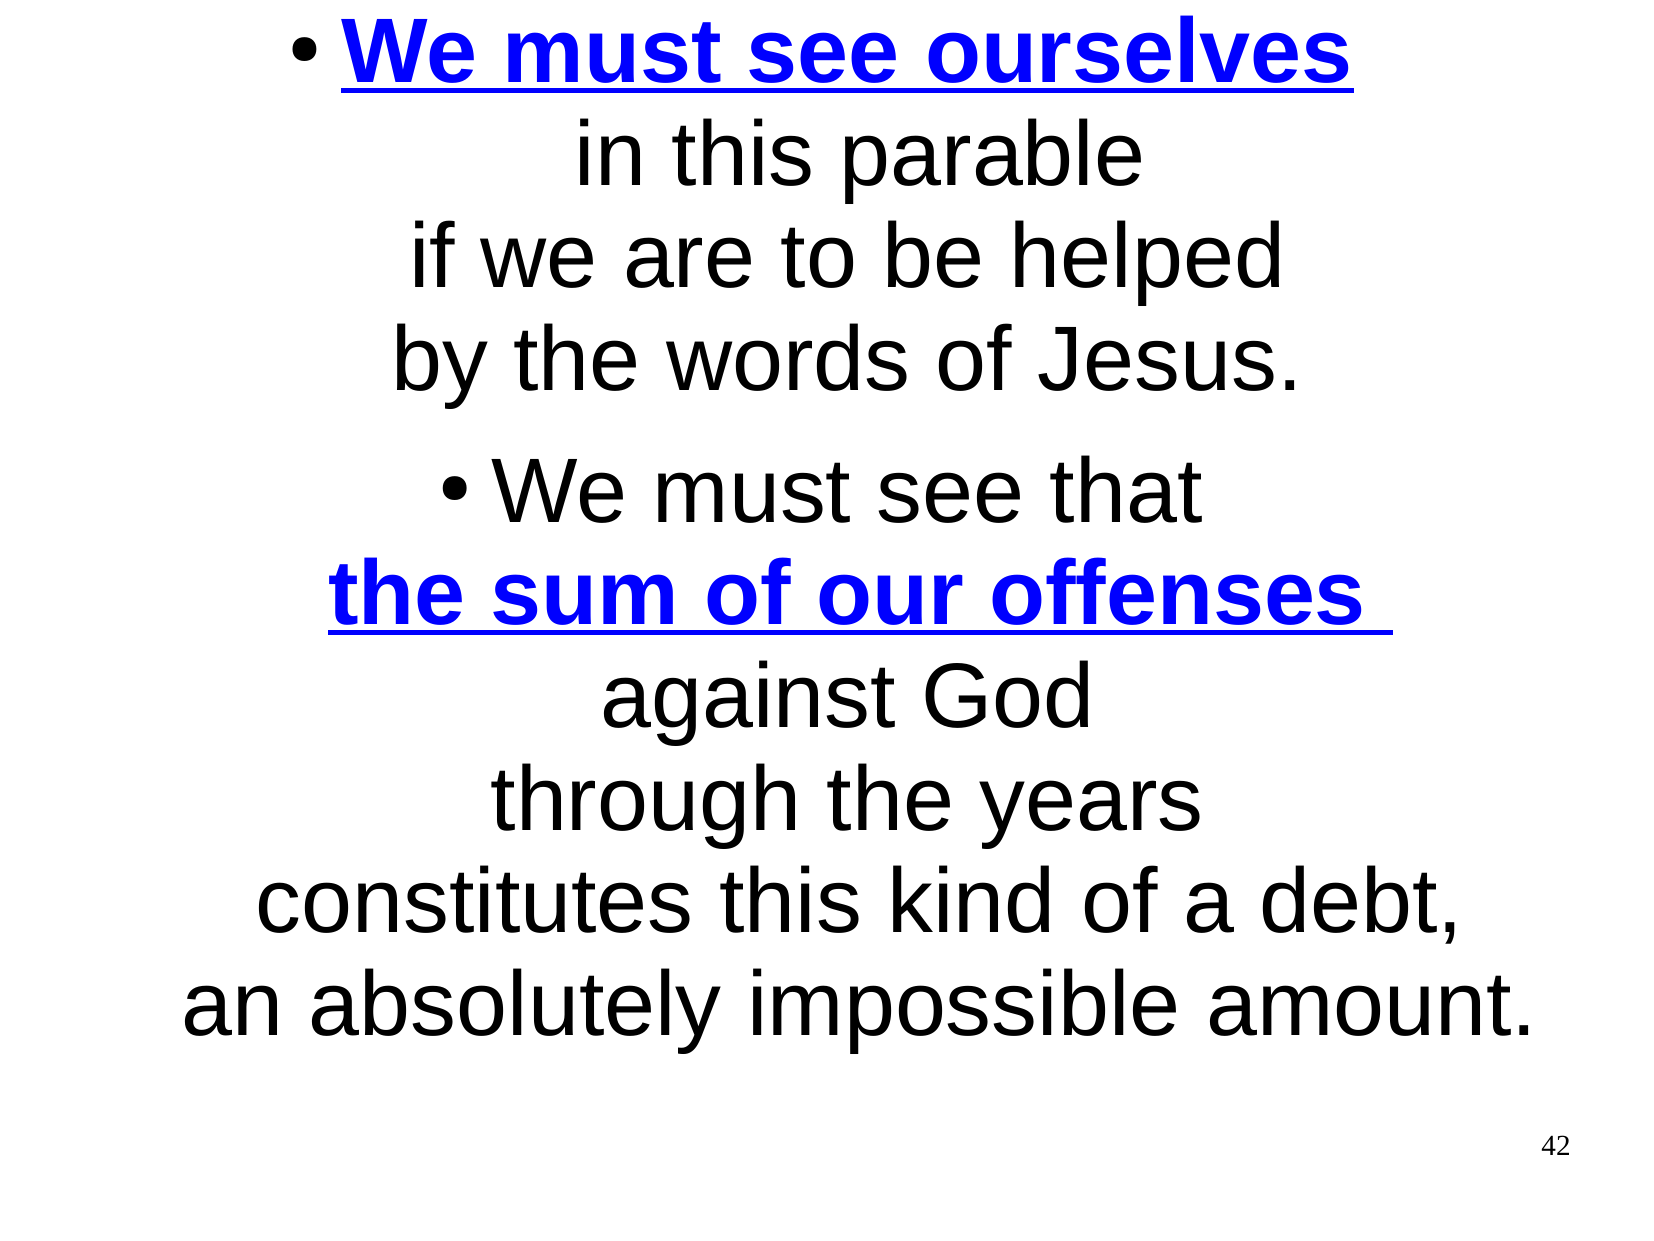

# We must see ourselves in this parable if we are to be helped by the words of Jesus.
We must see that
the sum of our offenses
against God
through the years
constitutes this kind of a debt,
 an absolutely impossible amount.
42